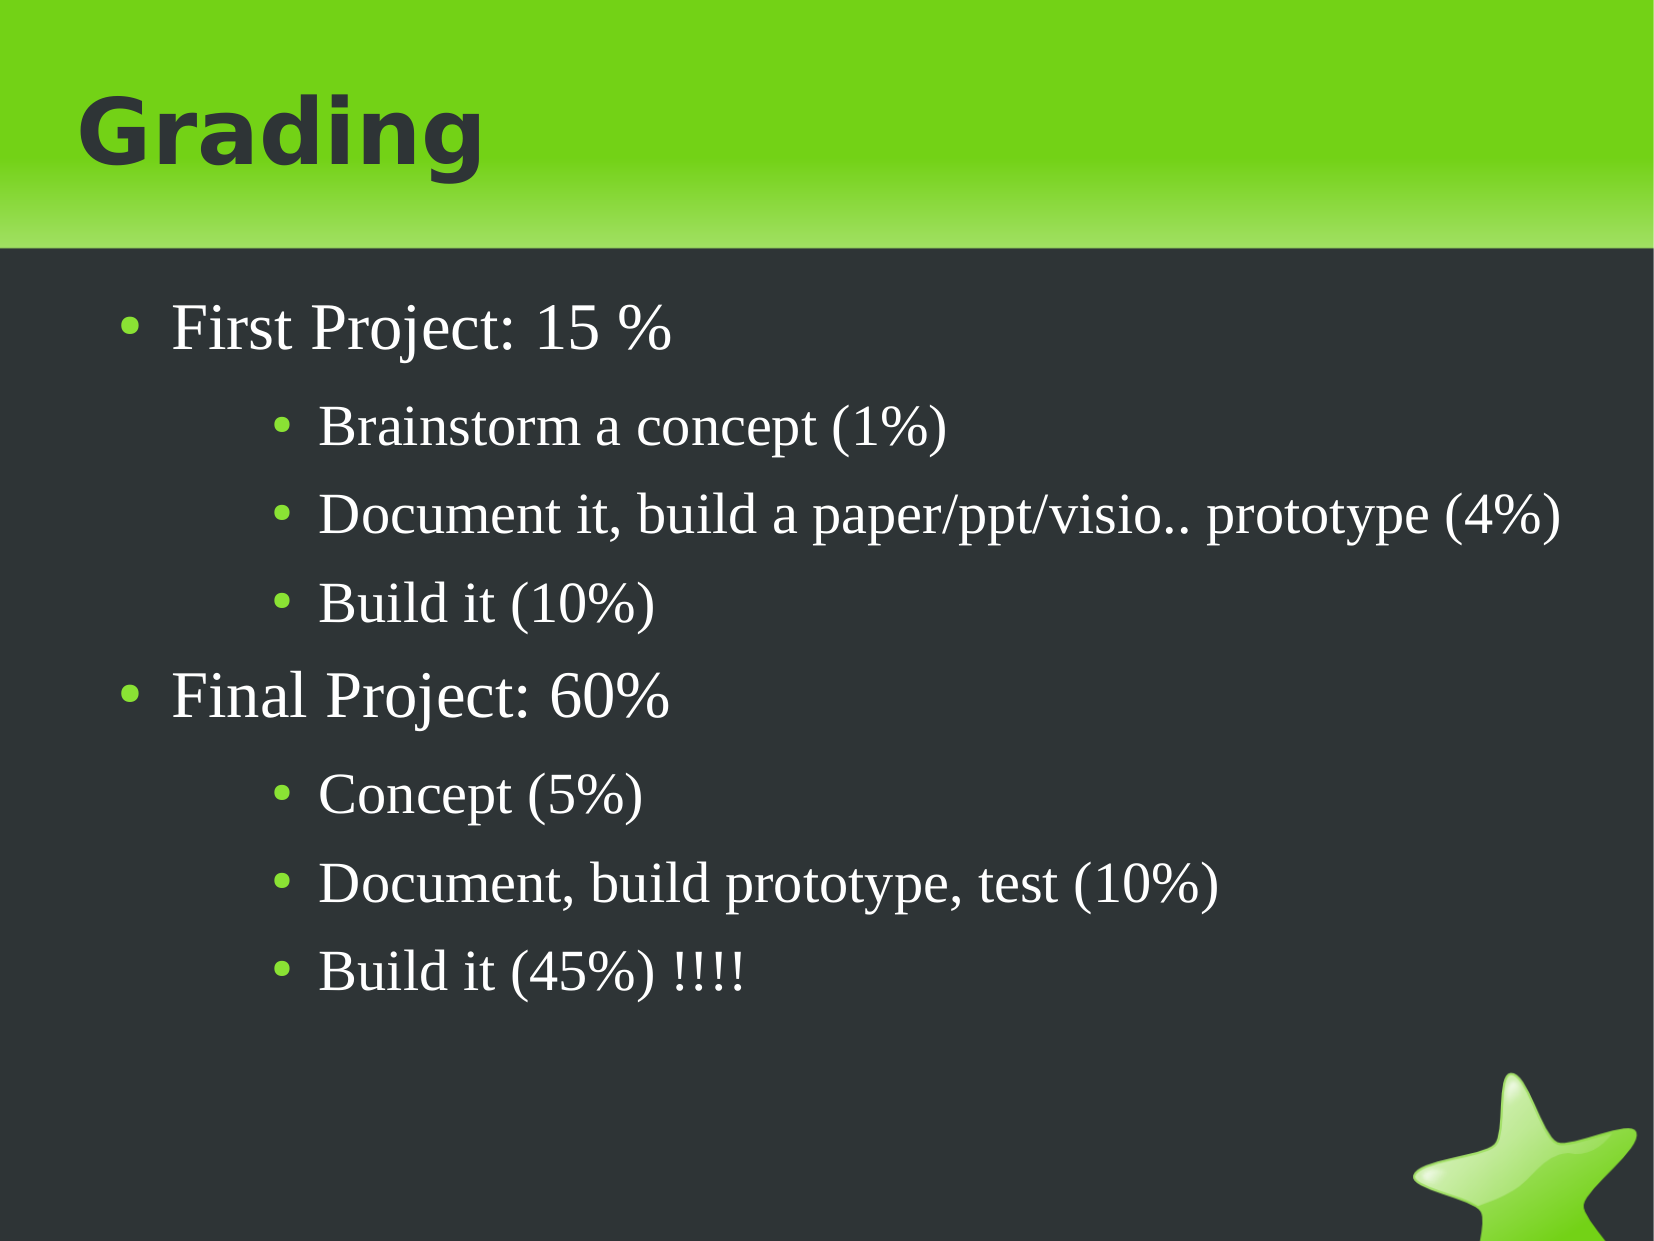

# Grading
First Project: 15 %
Brainstorm a concept (1%)
Document it, build a paper/ppt/visio.. prototype (4%)
Build it (10%)
Final Project: 60%
Concept (5%)
Document, build prototype, test (10%)
Build it (45%) !!!!